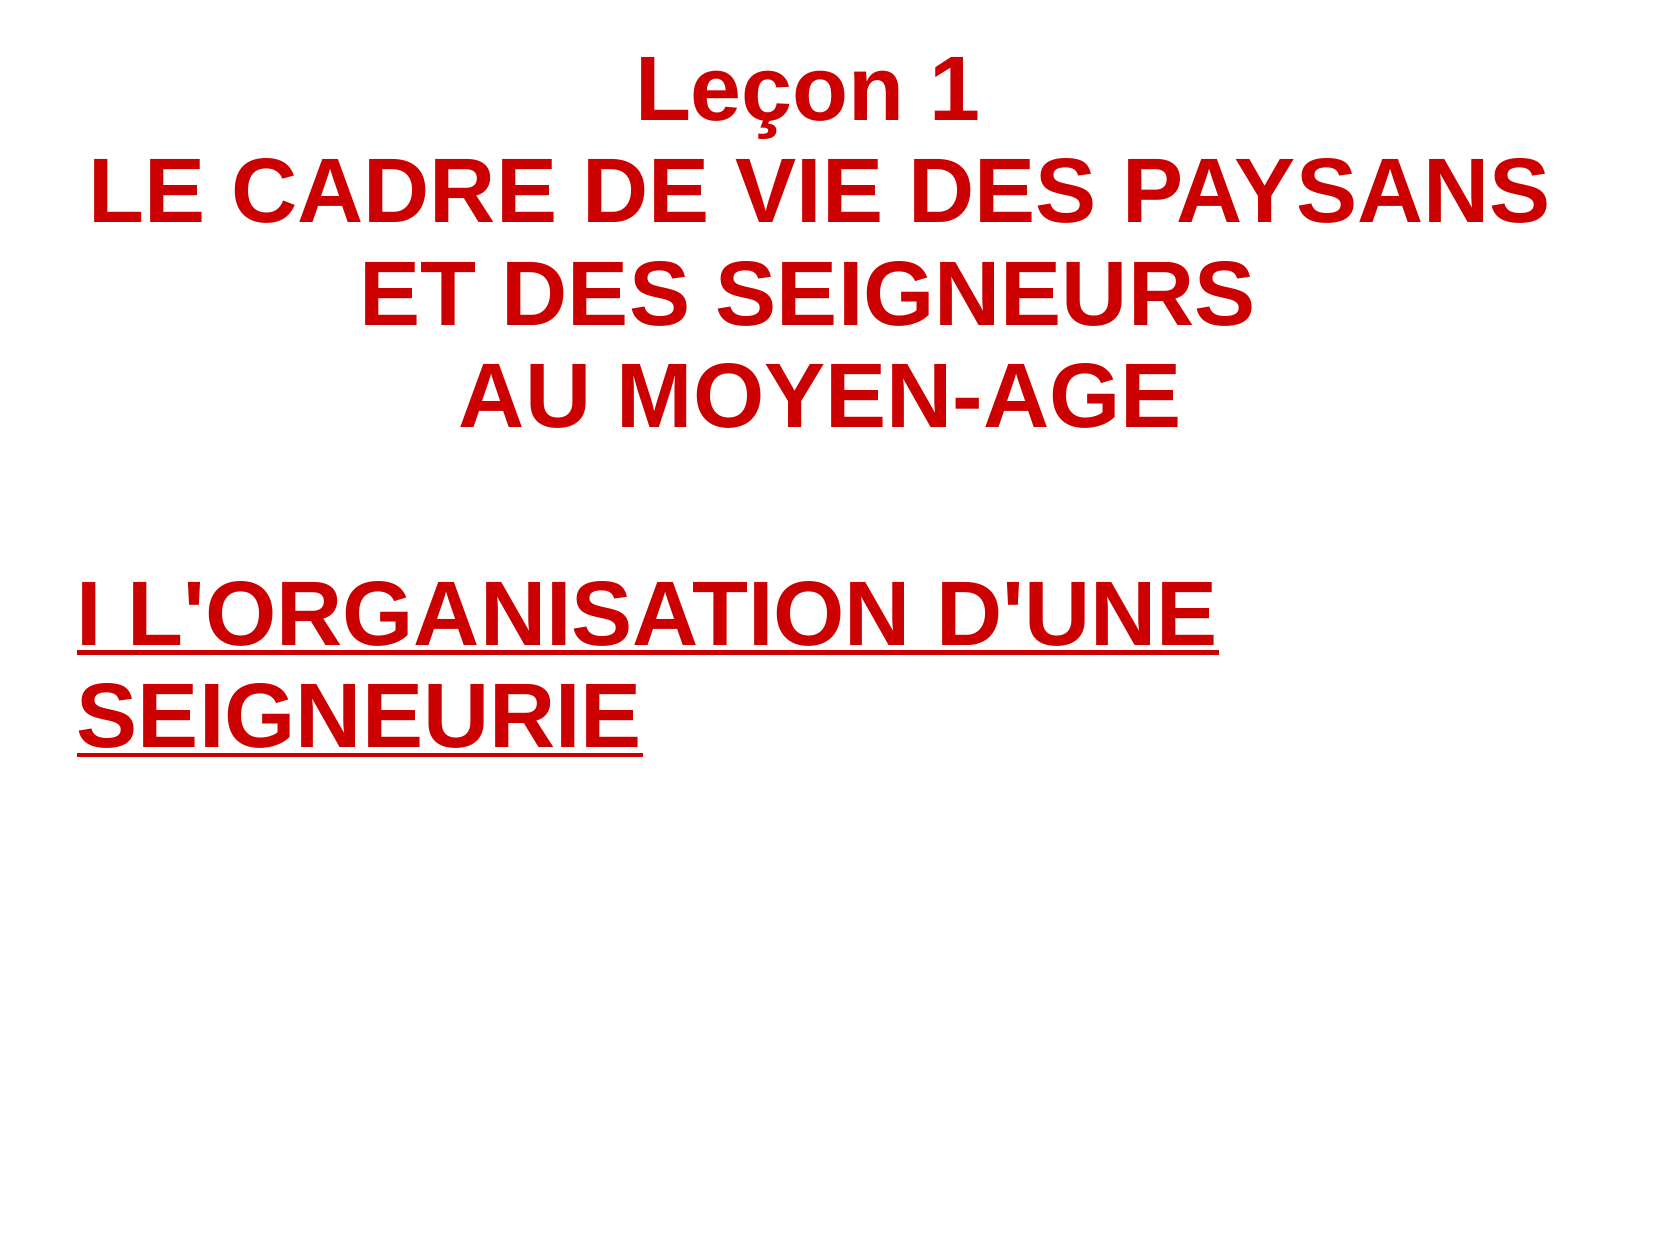

Leçon 1
LE CADRE DE VIE DES PAYSANS ET DES SEIGNEURS
AU MOYEN-AGE
# I L'ORGANISATION D'UNE SEIGNEURIE